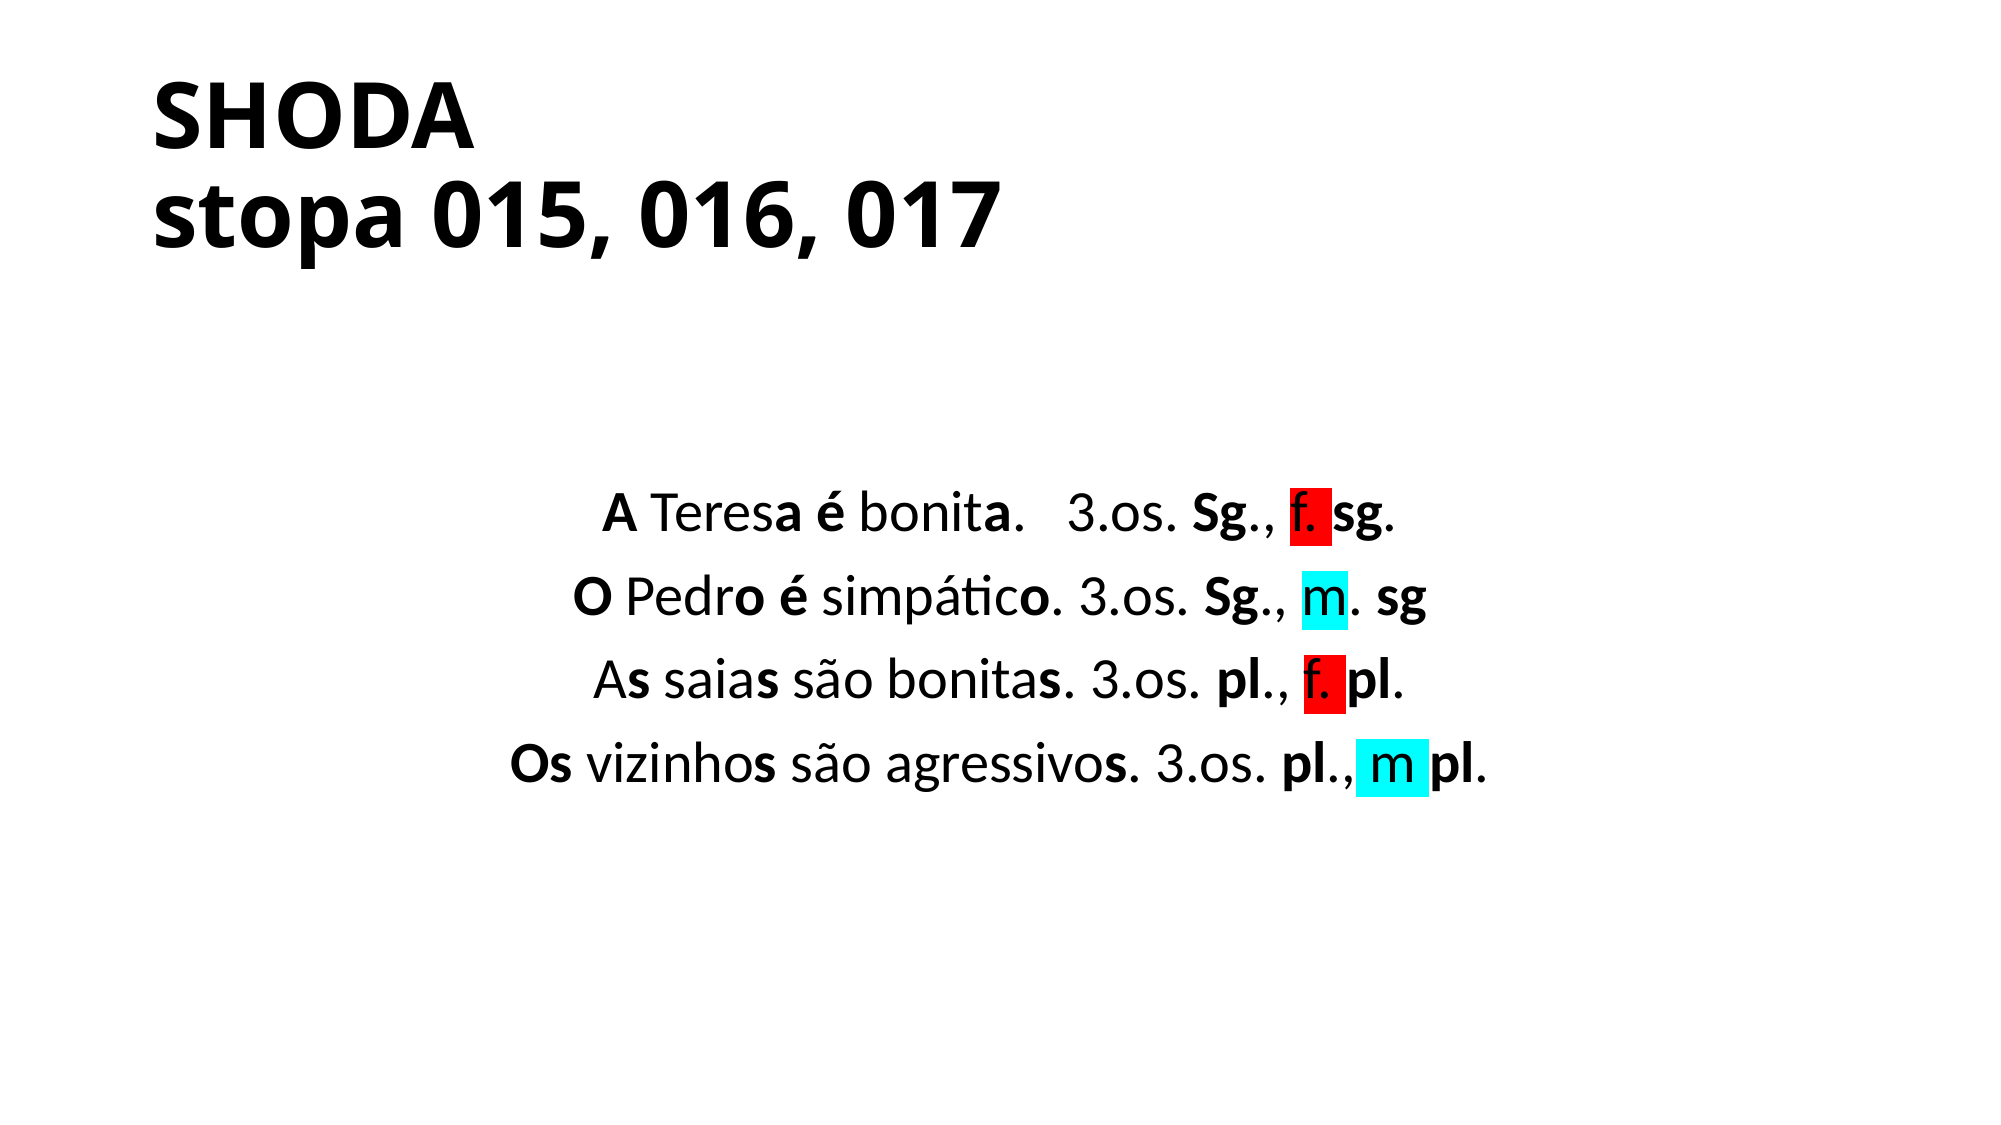

# SHODA stopa 015, 016, 017
A Teresa é bonita. 3.os. Sg., f. sg.
O Pedro é simpático. 3.os. Sg., m. sg
As saias são bonitas. 3.os. pl., f. pl.
Os vizinhos são agressivos. 3.os. pl., m pl.